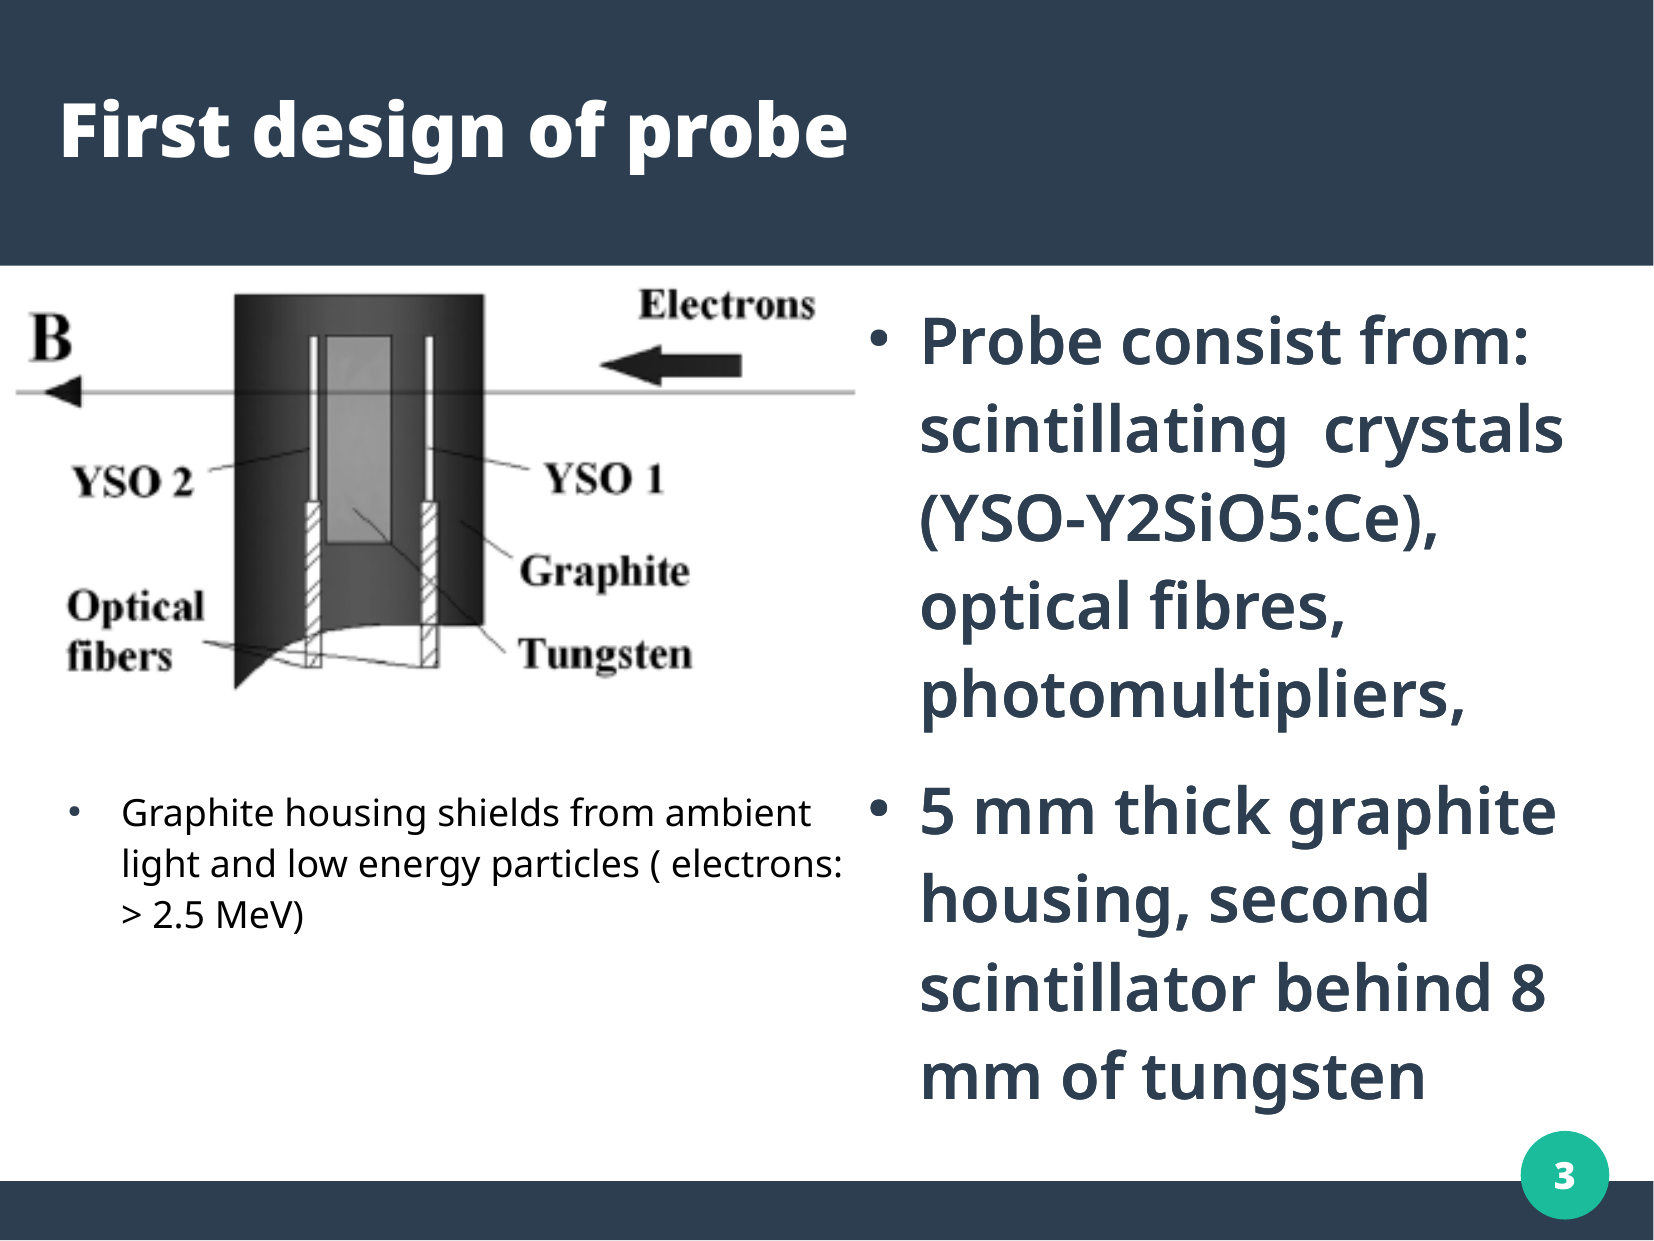

# First design of probe
Probe consist from: scintillating crystals (YSO-Y2SiO5:Ce), optical fibres, photomultipliers,
5 mm thick graphite housing, second scintillator behind 8 mm of tungsten
Probe consist from: scintillating crystals (YSO-Y2SiO5:Ce), optical fibres, photomultipliers,
5 mm thick graphite housing, second scintillator behind 8 mm of tungsten
Graphite housing shields from ambient light and low energy particles ( electrons: > 2.5 MeV)
3